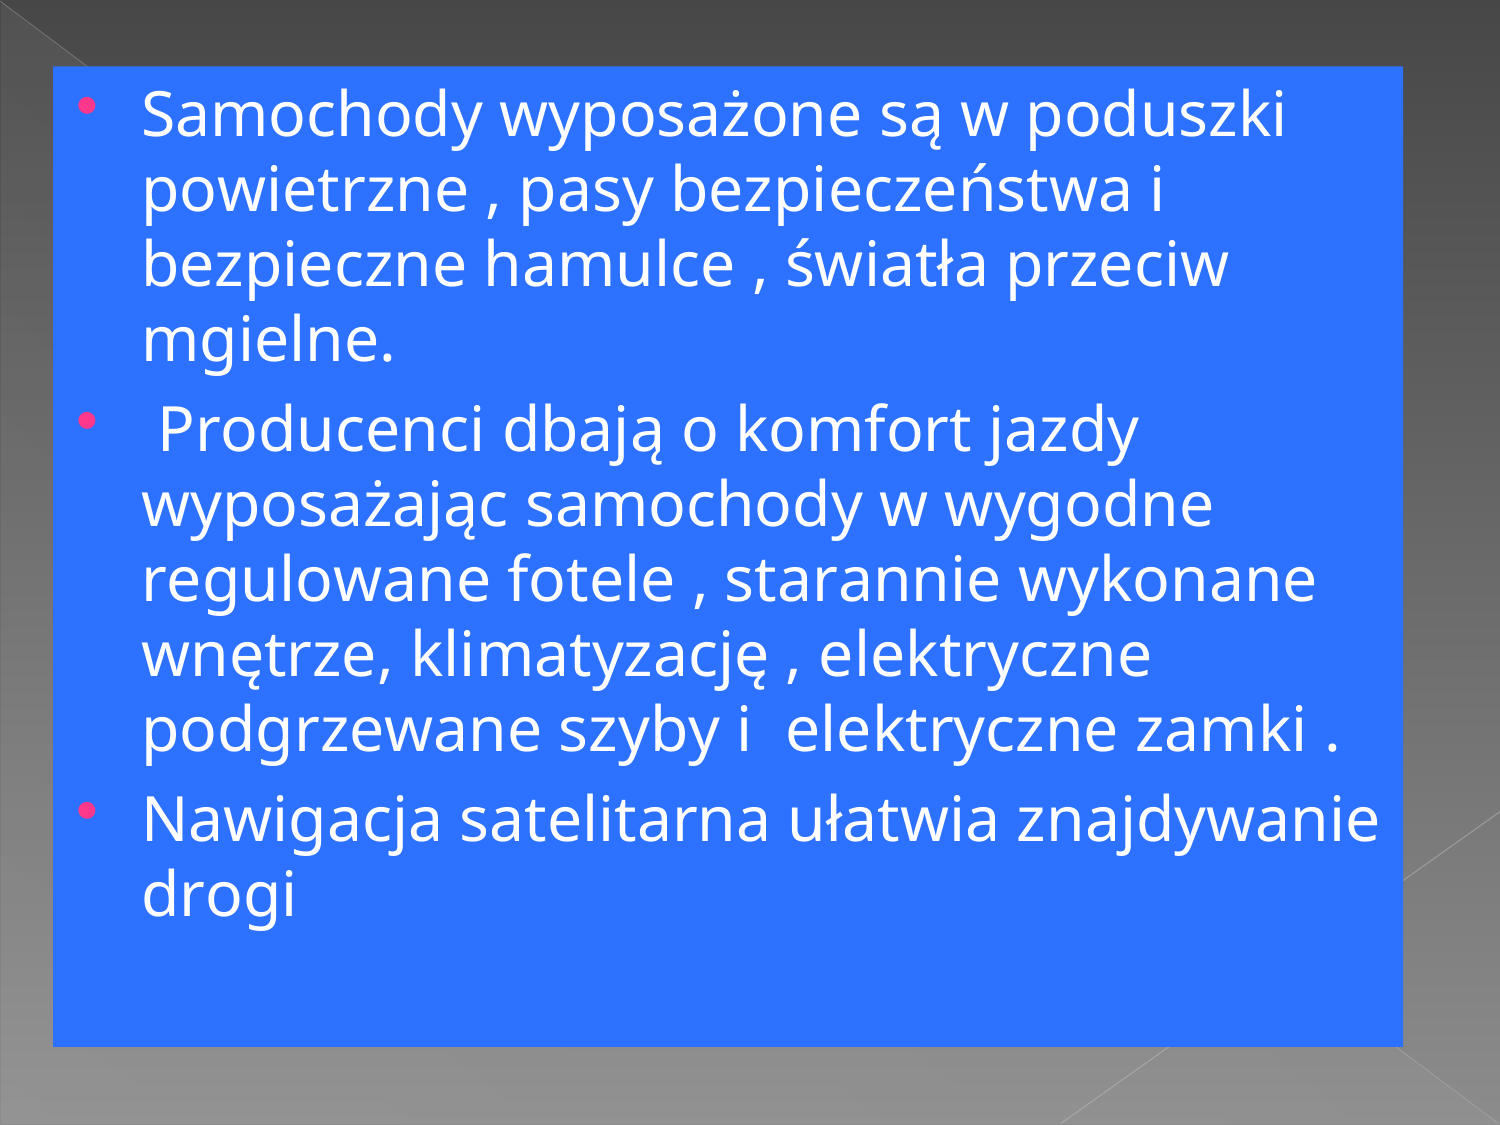

Samochody wyposażone są w poduszki powietrzne , pasy bezpieczeństwa i bezpieczne hamulce , światła przeciw mgielne.
 Producenci dbają o komfort jazdy wyposażając samochody w wygodne regulowane fotele , starannie wykonane wnętrze, klimatyzację , elektryczne podgrzewane szyby i elektryczne zamki .
Nawigacja satelitarna ułatwia znajdywanie drogi